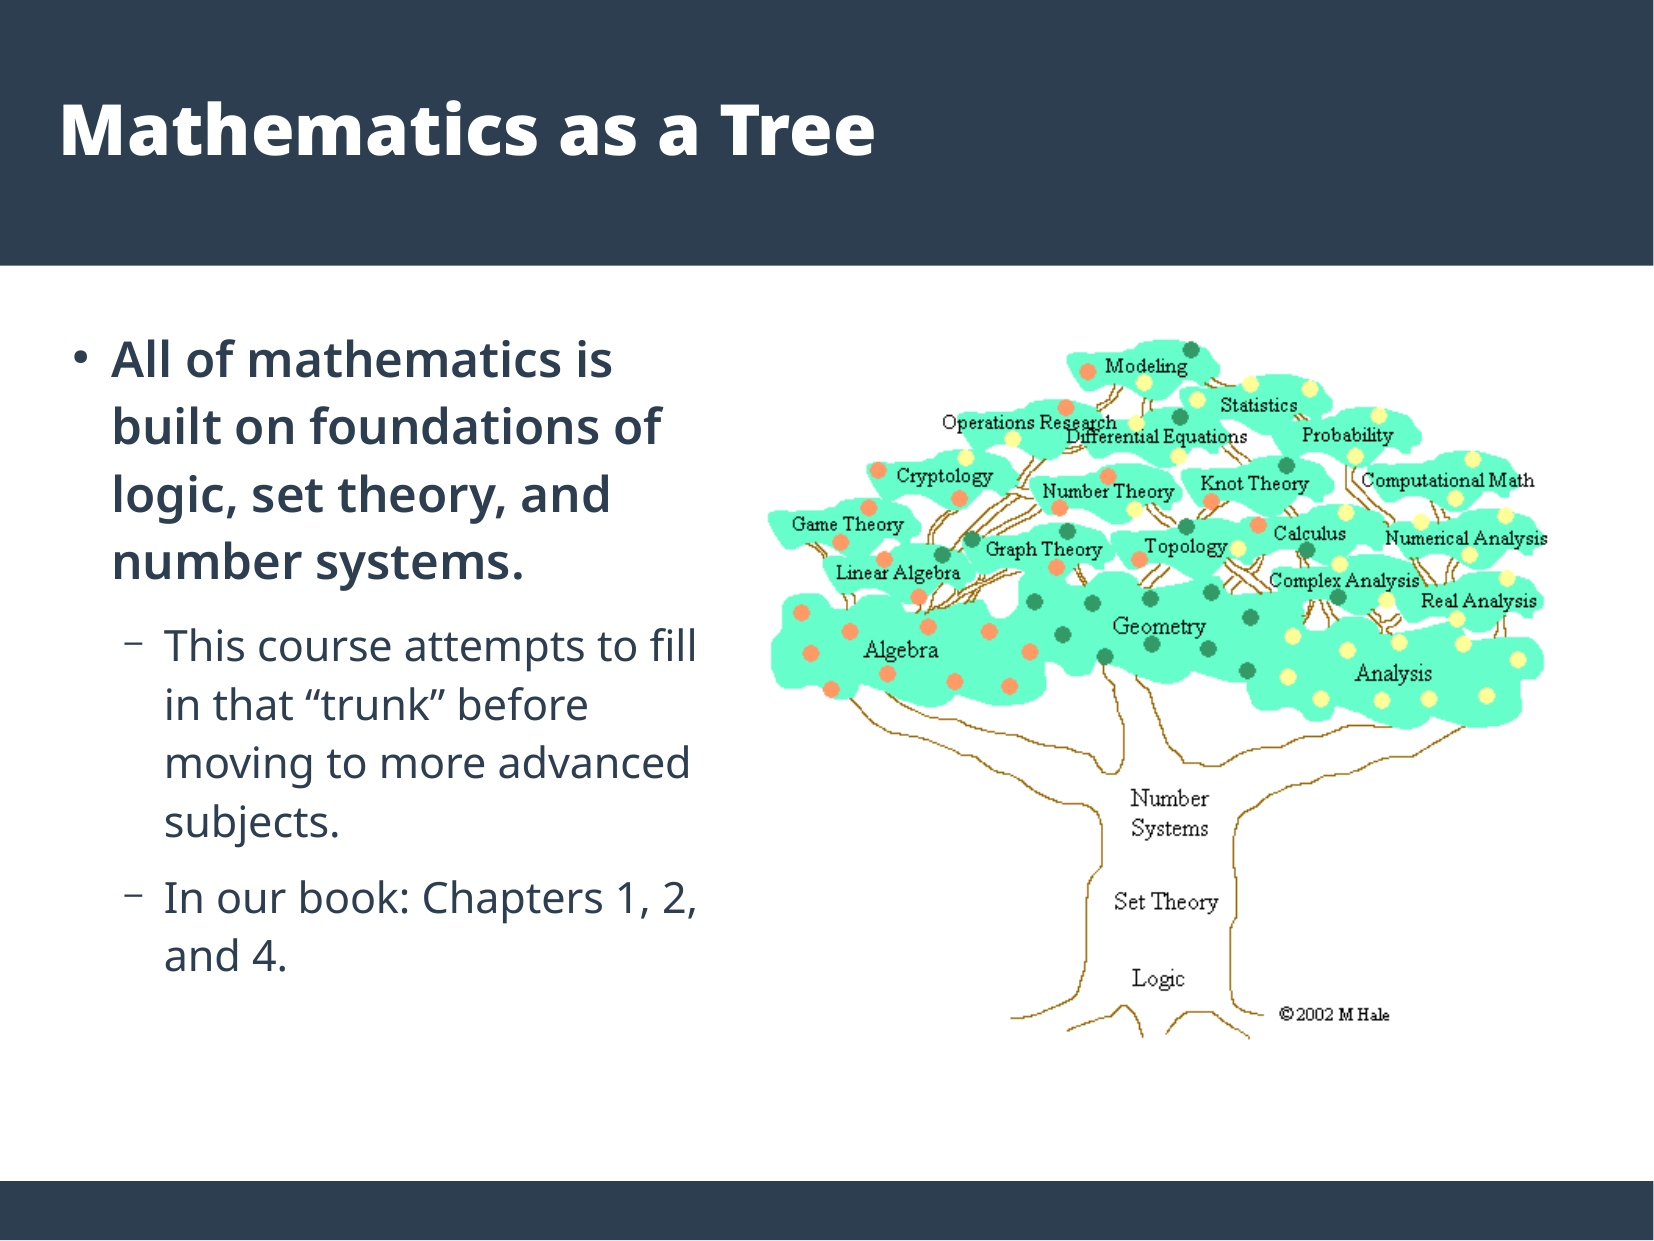

# Mathematics as a Tree
All of mathematics is built on foundations of logic, set theory, and number systems.
This course attempts to fill in that “trunk” before moving to more advanced subjects.
In our book: Chapters 1, 2, and 4.